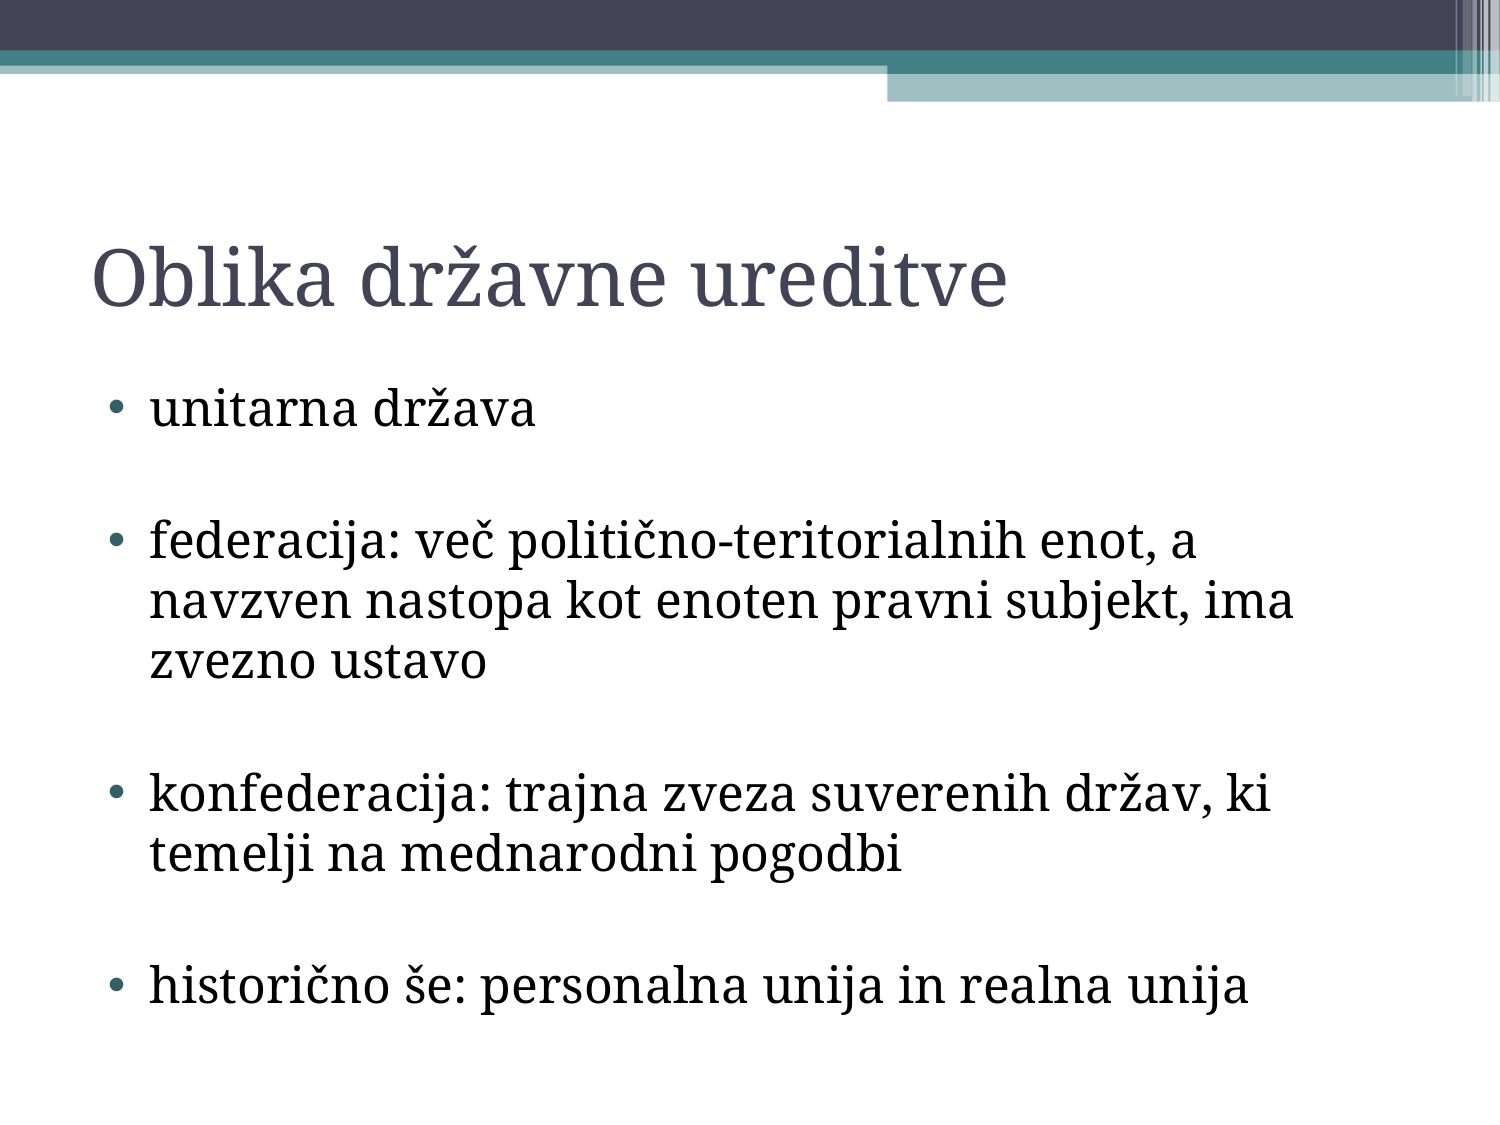

# Oblika državne ureditve
unitarna država
federacija: več politično-teritorialnih enot, a navzven nastopa kot enoten pravni subjekt, ima zvezno ustavo
konfederacija: trajna zveza suverenih držav, ki temelji na mednarodni pogodbi
historično še: personalna unija in realna unija